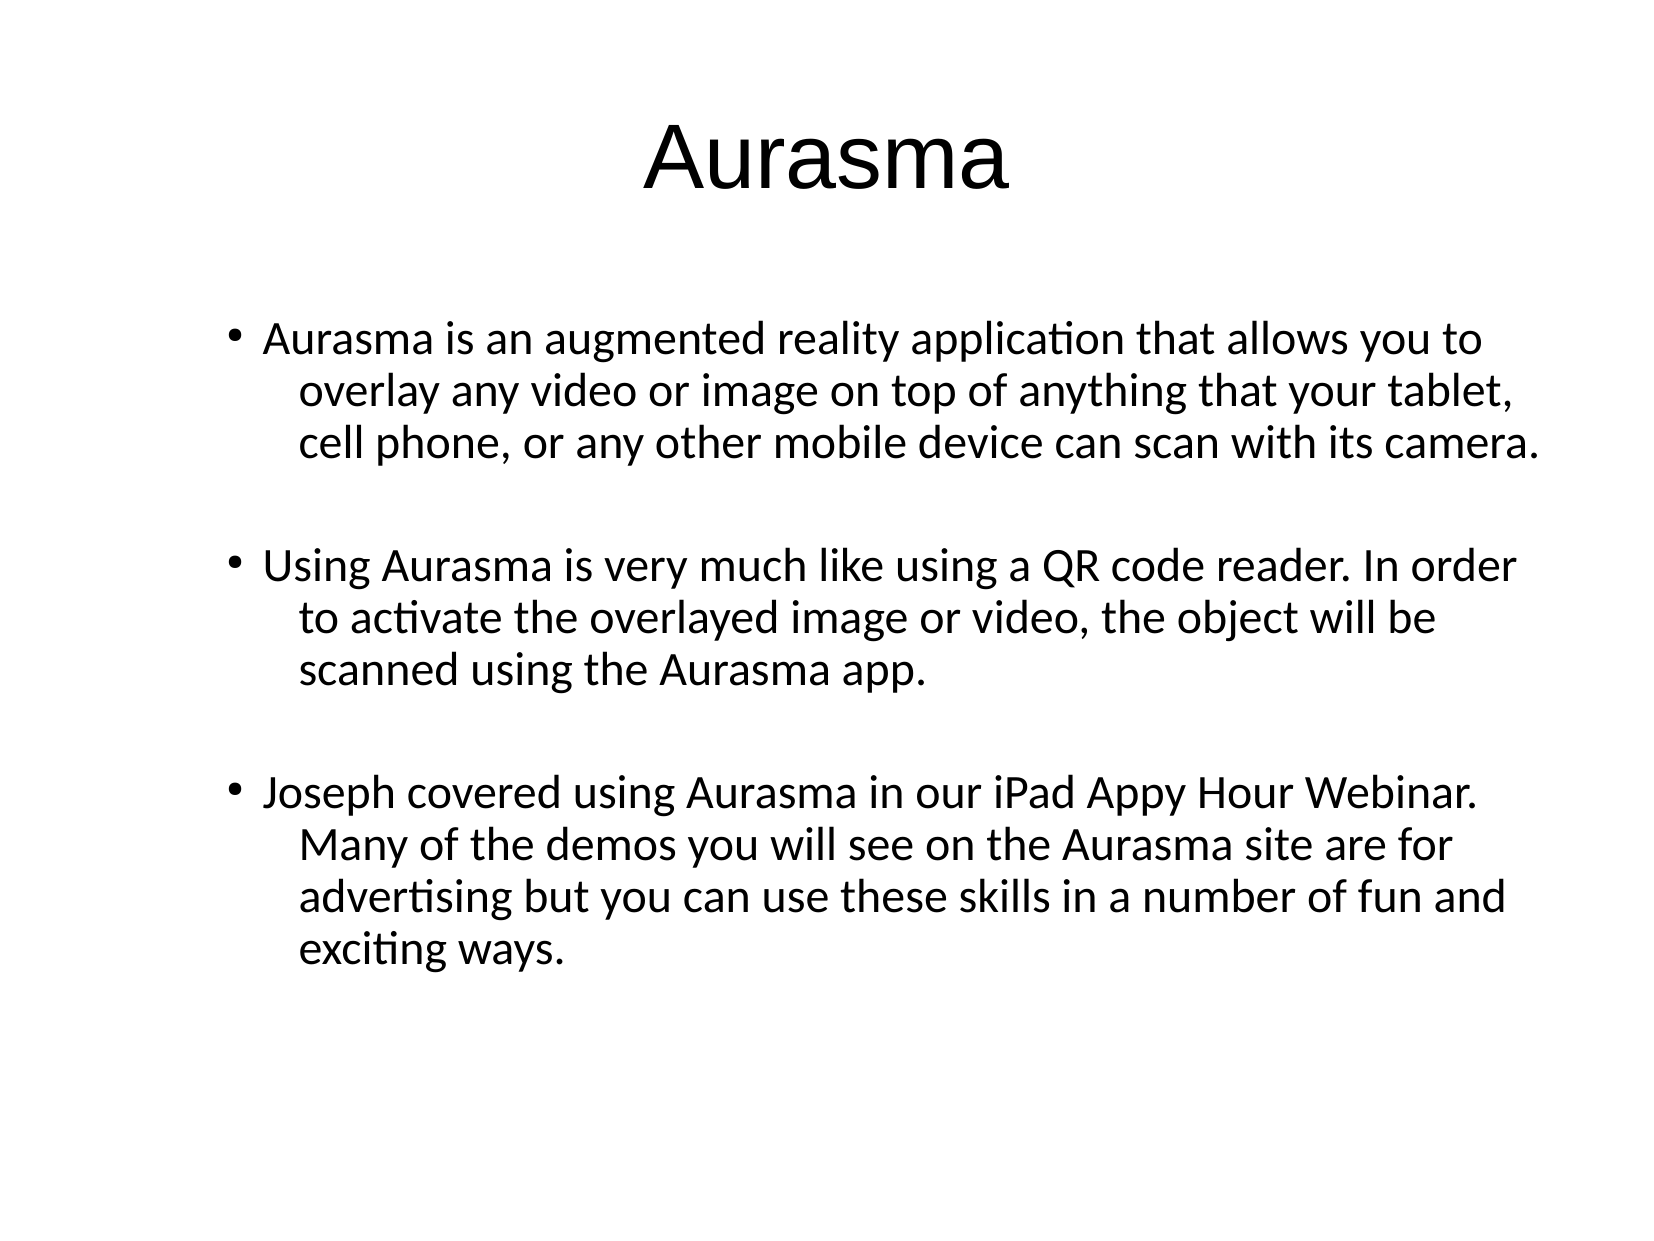

# Aurasma
Aurasma is an augmented reality application that allows you to overlay any video or image on top of anything that your tablet, cell phone, or any other mobile device can scan with its camera.
Using Aurasma is very much like using a QR code reader. In order to activate the overlayed image or video, the object will be scanned using the Aurasma app.
Joseph covered using Aurasma in our iPad Appy Hour Webinar. Many of the demos you will see on the Aurasma site are for advertising but you can use these skills in a number of fun and exciting ways.